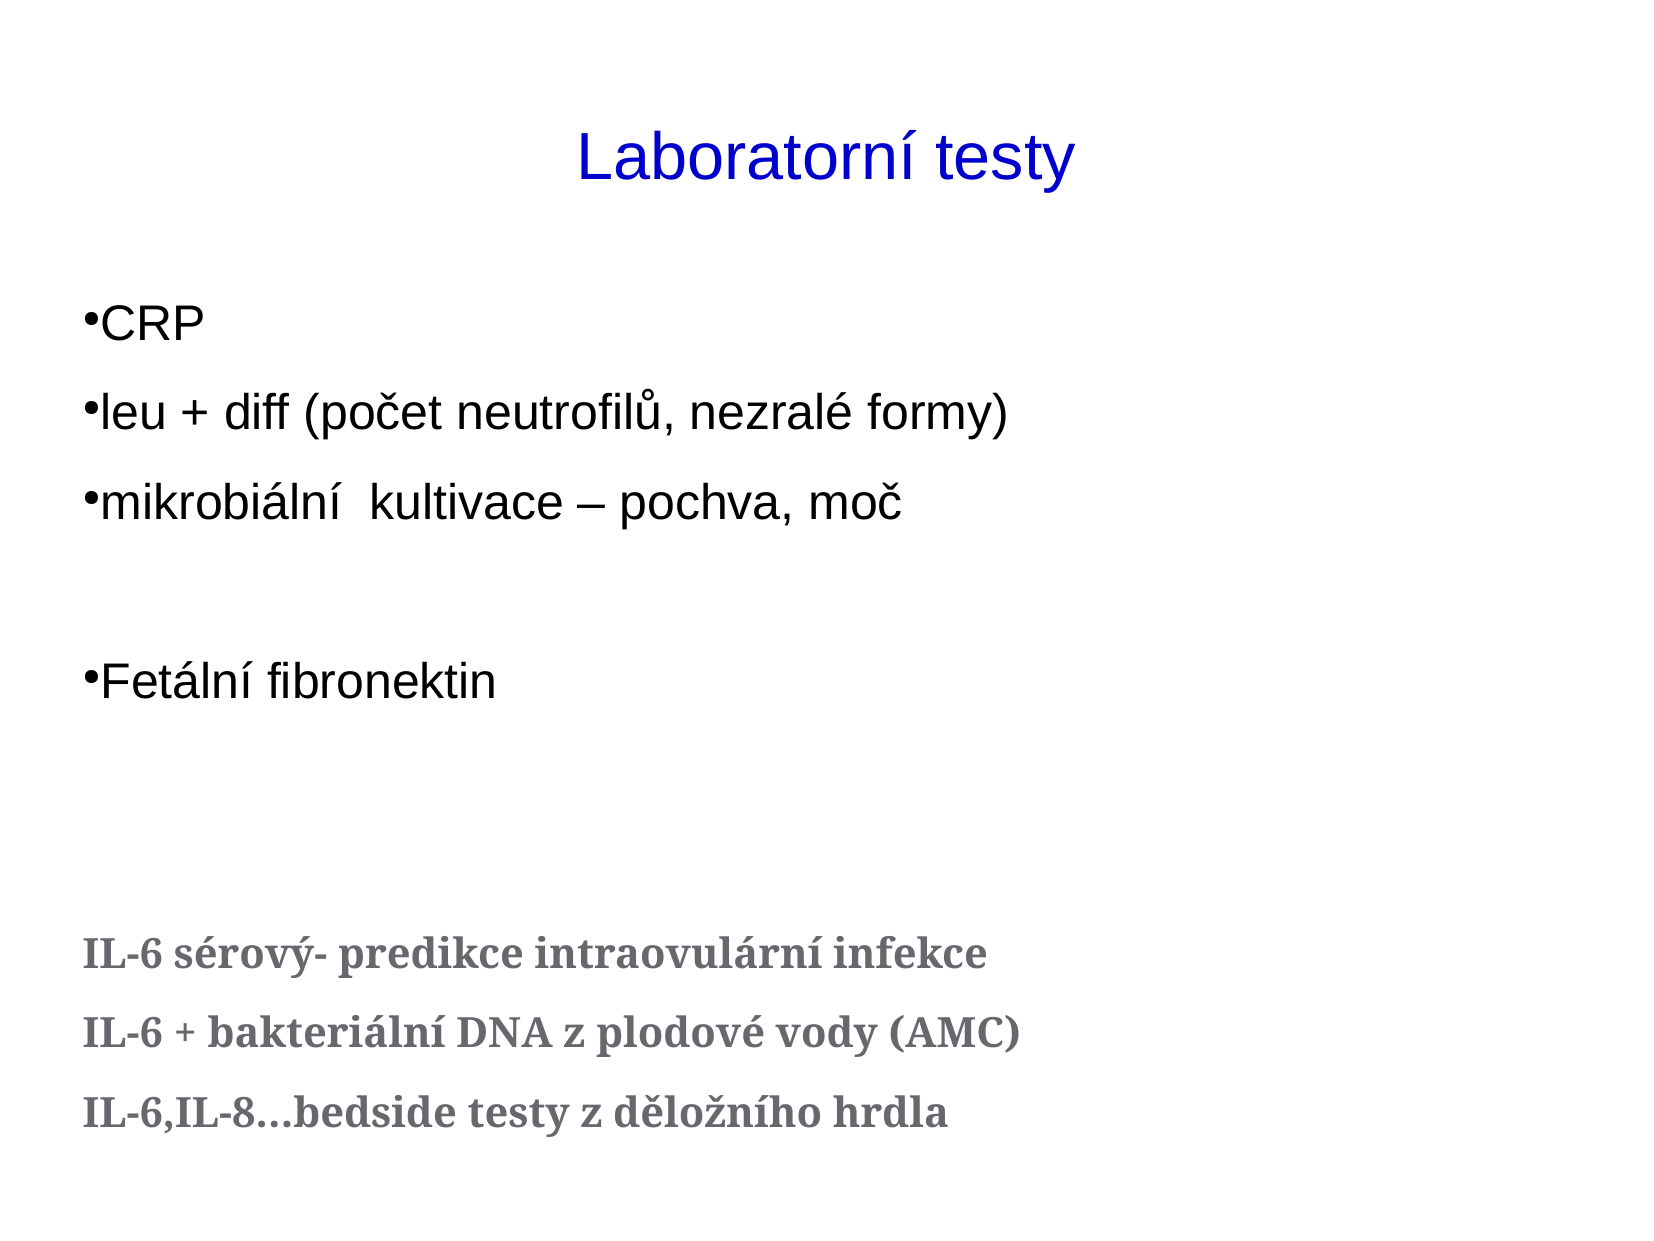

# Laboratorní testy
CRP
leu + diff (počet neutrofilů, nezralé formy)
mikrobiální kultivace – pochva, moč
Fetální fibronektin
IL-6 sérový- predikce intraovulární infekce
IL-6 + bakteriální DNA z plodové vody (AMC)
IL-6,IL-8…bedside testy z děložního hrdla